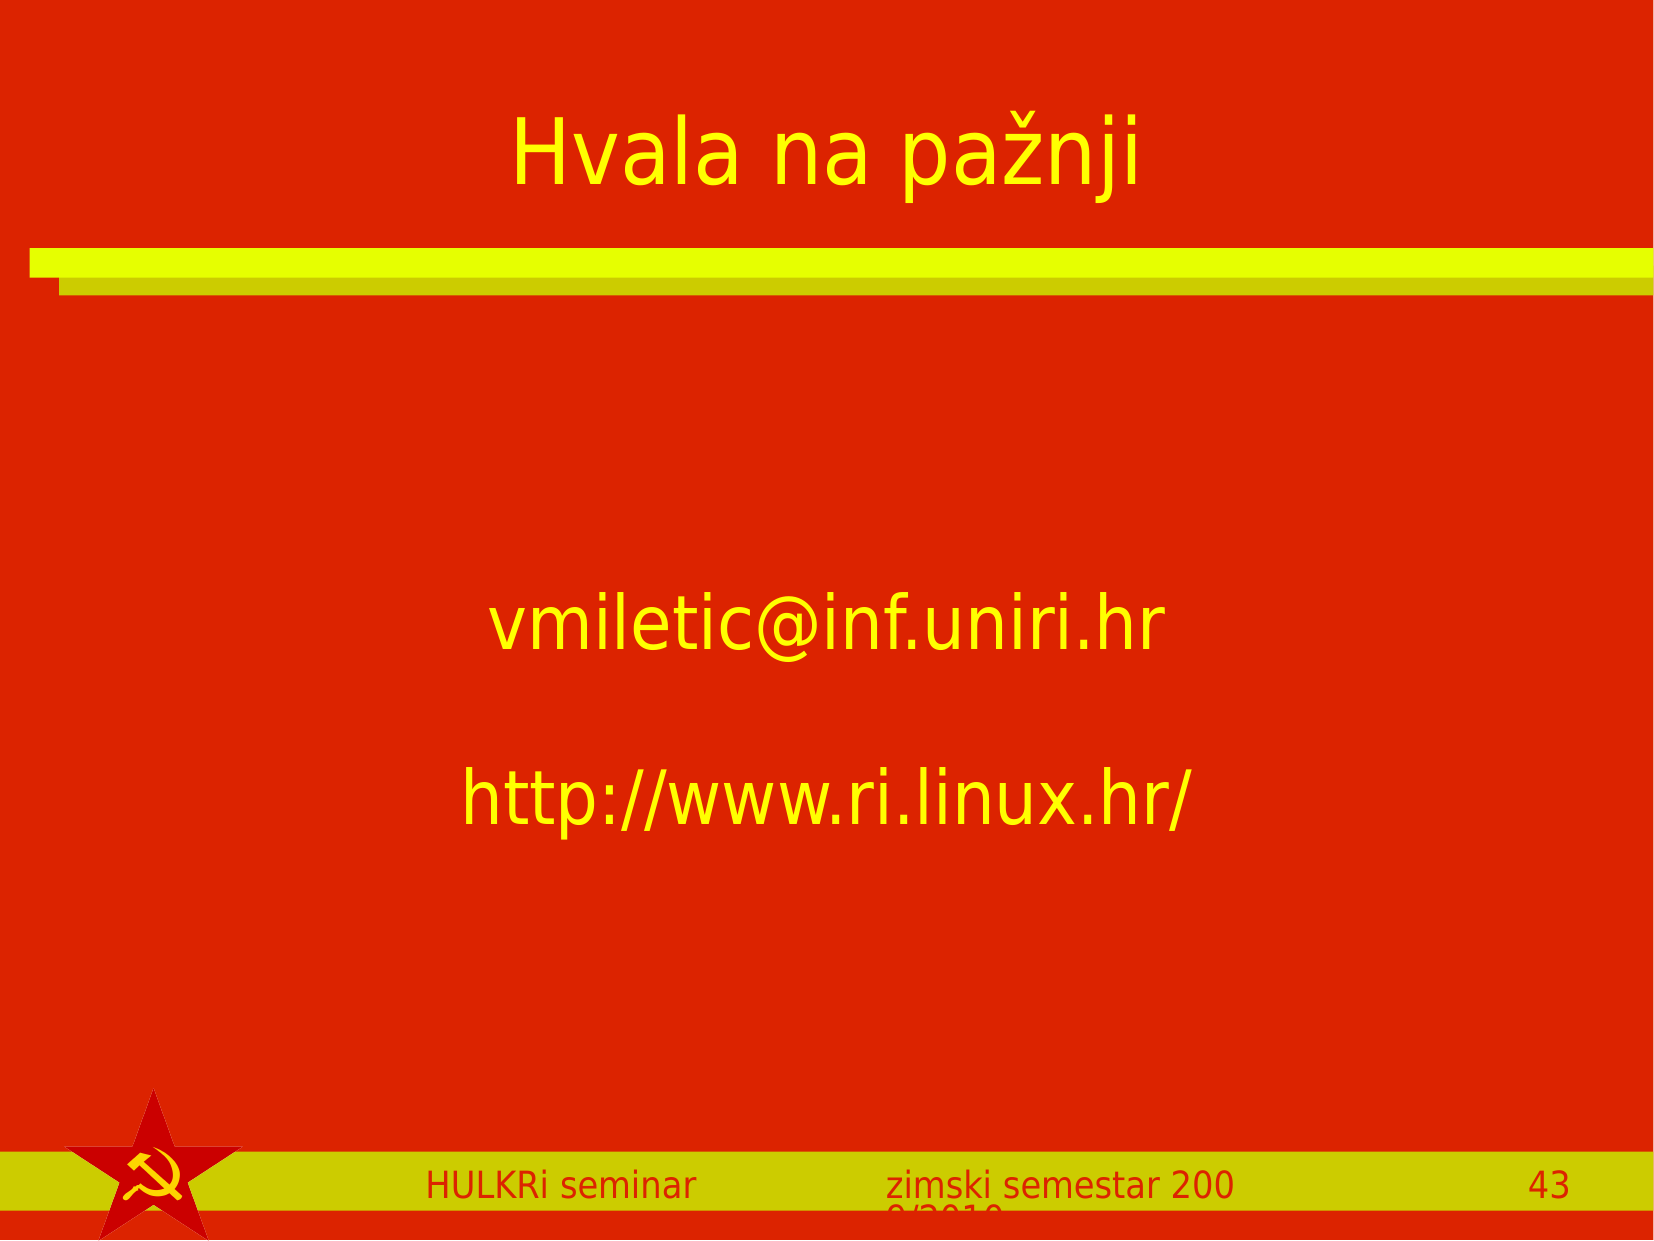

# Hvala na pažnji
vmiletic@inf.uniri.hr
http://www.ri.linux.hr/
HULKRi seminar
zimski semestar 2009/2010.
43